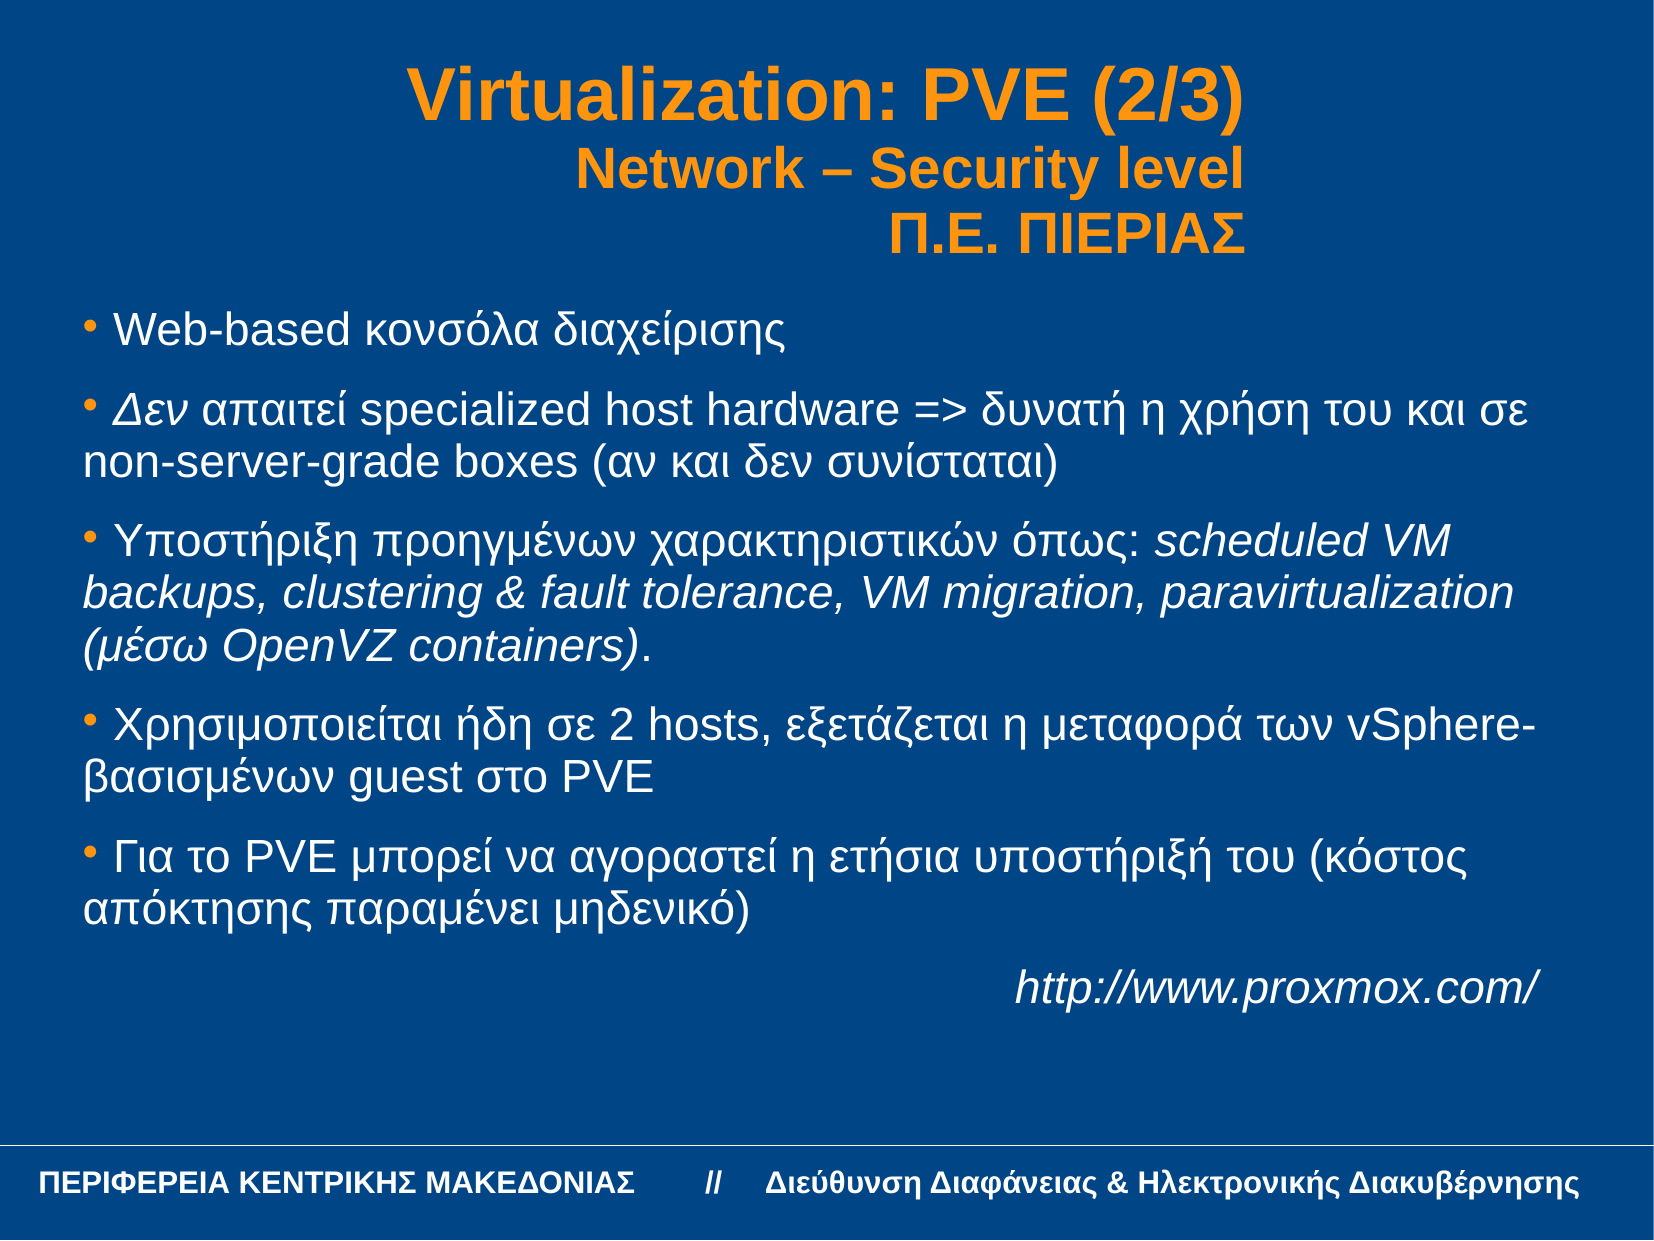

Virtualization: PVE (2/3)
Network – Security level
Π.Ε. ΠΙΕΡΙΑΣ
# Web-based κονσόλα διαχείρισης
 Δεν απαιτεί specialized host hardware => δυνατή η χρήση του και σε non-server-grade boxes (αν και δεν συνίσταται)
 Υποστήριξη προηγμένων χαρακτηριστικών όπως: scheduled VM backups, clustering & fault tolerance, VM migration, paravirtualization (μέσω OpenVZ containers).
 Χρησιμοποιείται ήδη σε 2 hosts, εξετάζεται η μεταφορά των vSphere-βασισμένων guest στο PVE
 Για το PVE μπορεί να αγοραστεί η ετήσια υποστήριξή του (κόστος απόκτησης παραμένει μηδενικό)
http://www.proxmox.com/
ΠΕΡΙΦΕΡΕΙΑ ΚΕΝΤΡΙΚΗΣ ΜΑΚΕΔΟΝΙΑΣ // Διεύθυνση Διαφάνειας & Ηλεκτρονικής Διακυβέρνησης